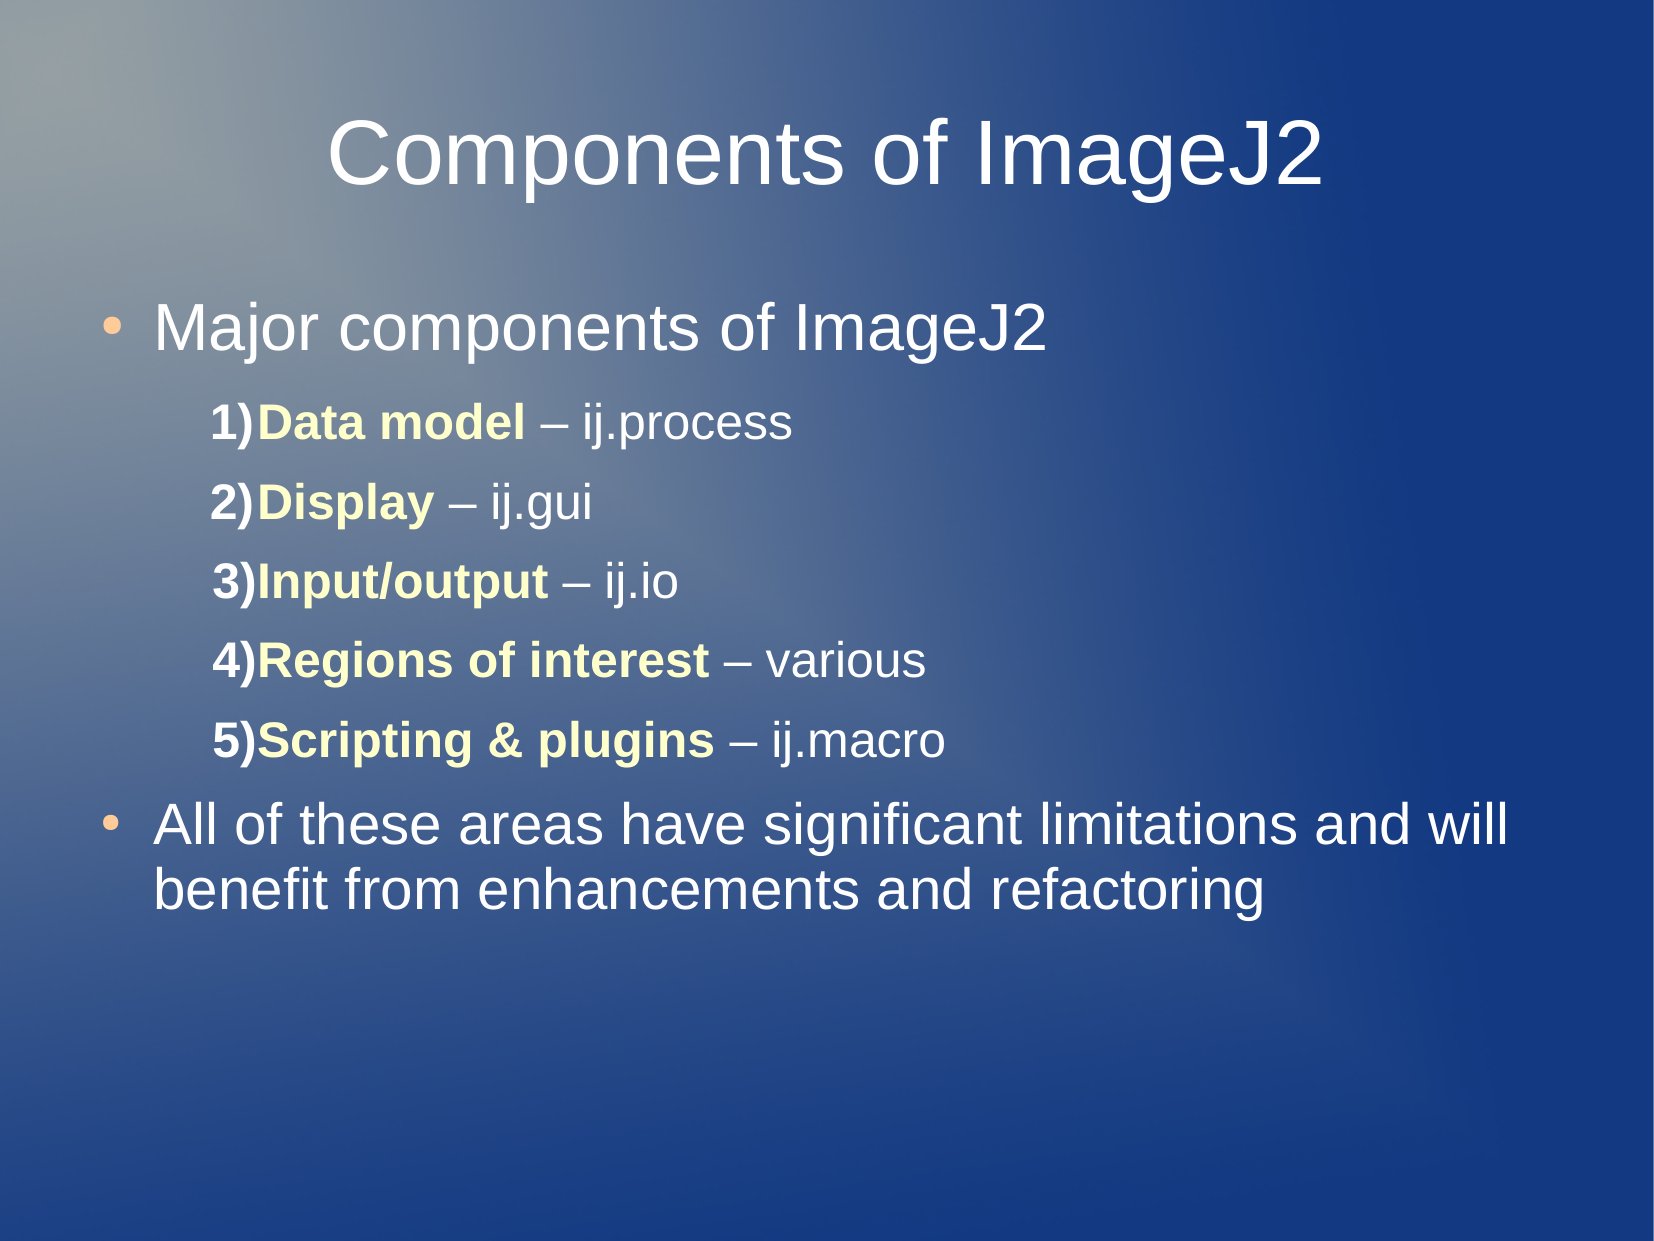

# Components of ImageJ2
Major components of ImageJ2
Data model – ij.process
Display – ij.gui
Input/output – ij.io
Regions of interest – various
Scripting & plugins – ij.macro
All of these areas have significant limitations and will benefit from enhancements and refactoring